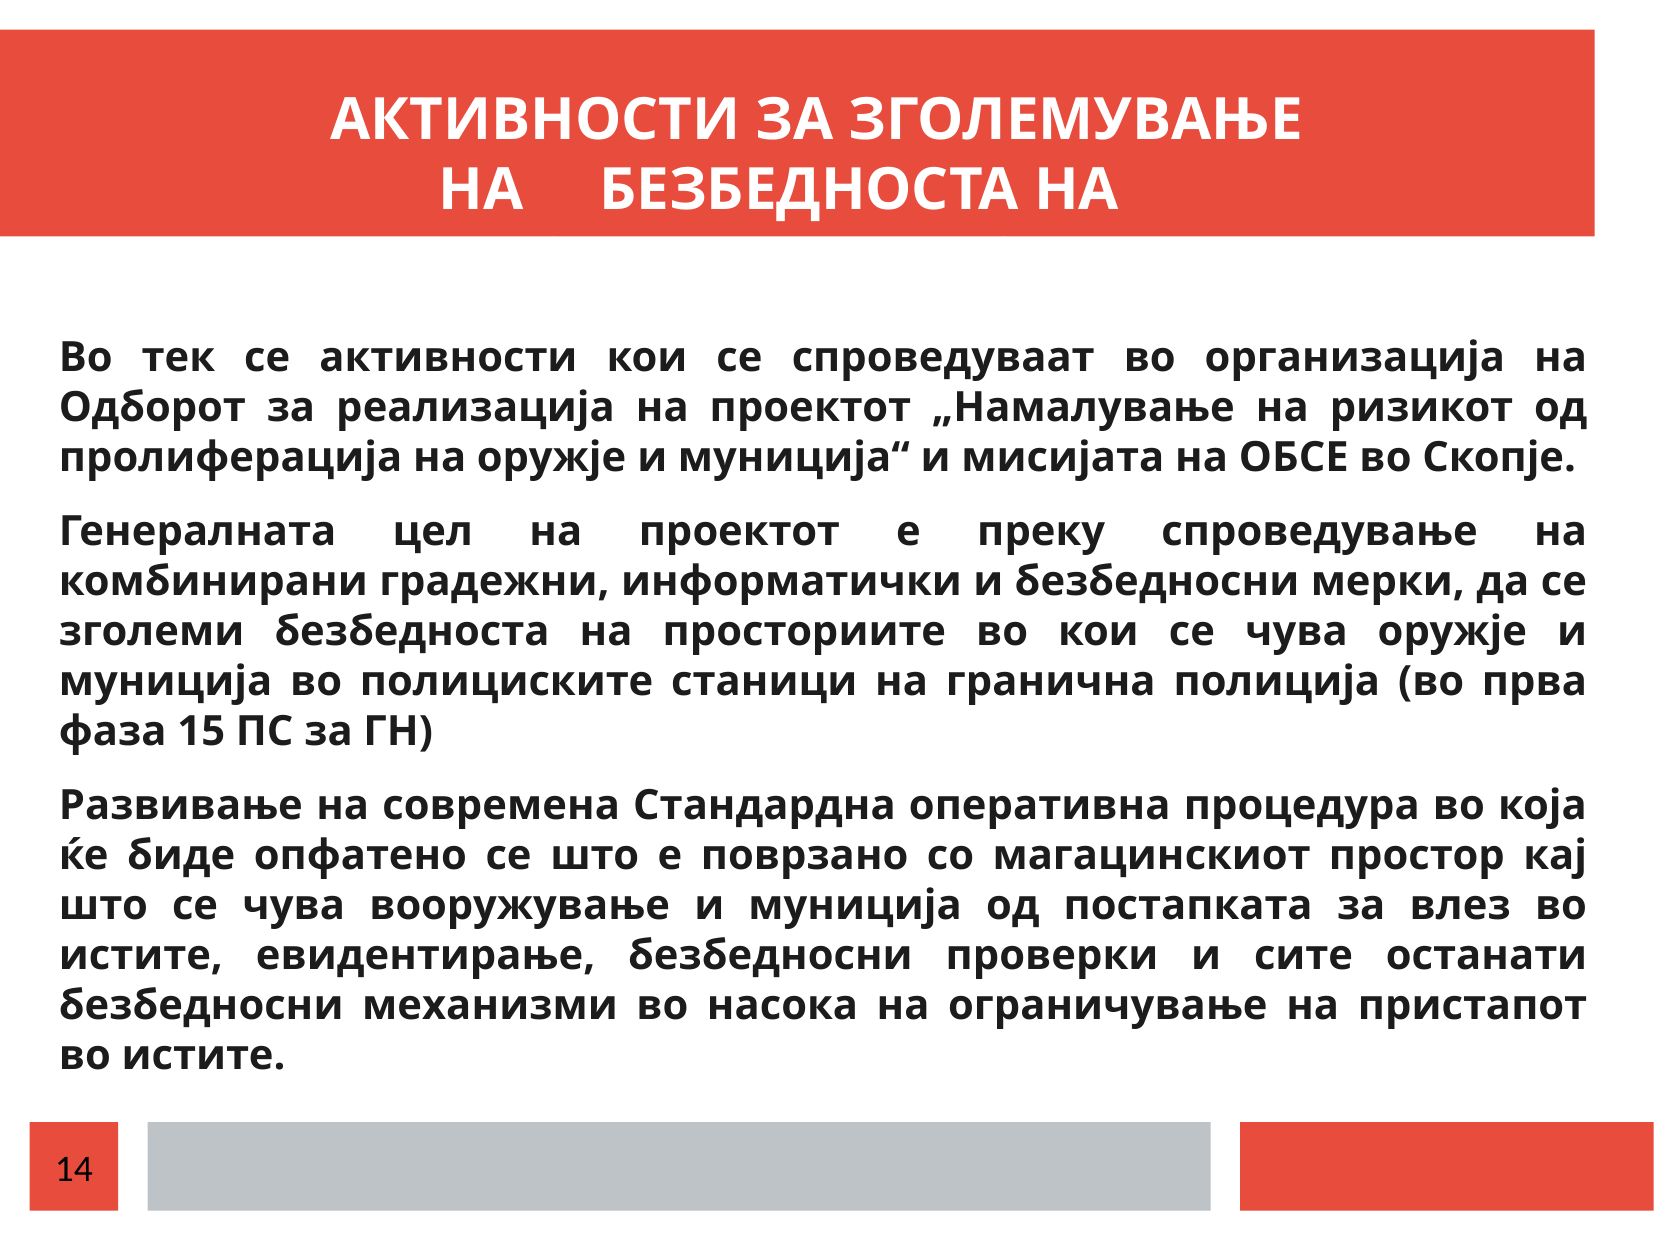

# АКТИВНОСТИ ЗА ЗГОЛЕМУВАЊЕ НА БЕЗБЕДНОСТА НА СКЛАДИРАЊЕТО
Во тек се активности кои се спроведуваат во организација на Одборот за реализација на проектот „Намалување на ризикот од пролиферација на оружје и муниција“ и мисијата на ОБСЕ во Скопје.
Генералната цел на проектот е преку спроведување на комбинирани градежни, информатички и безбедносни мерки, да се зголеми безбедноста на просториите во кои се чува оружје и муниција во полициските станици на гранична полиција (во прва фаза 15 ПС за ГН)
Развивање на современа Стандардна оперативна процедура во која ќе биде опфатено се што е поврзано со магацинскиот простор кај што се чува вооружување и муниција од постапката за влез во истите, евидентирање, безбедносни проверки и сите останати безбедносни механизми во насока на ограничување на пристапот во истите.